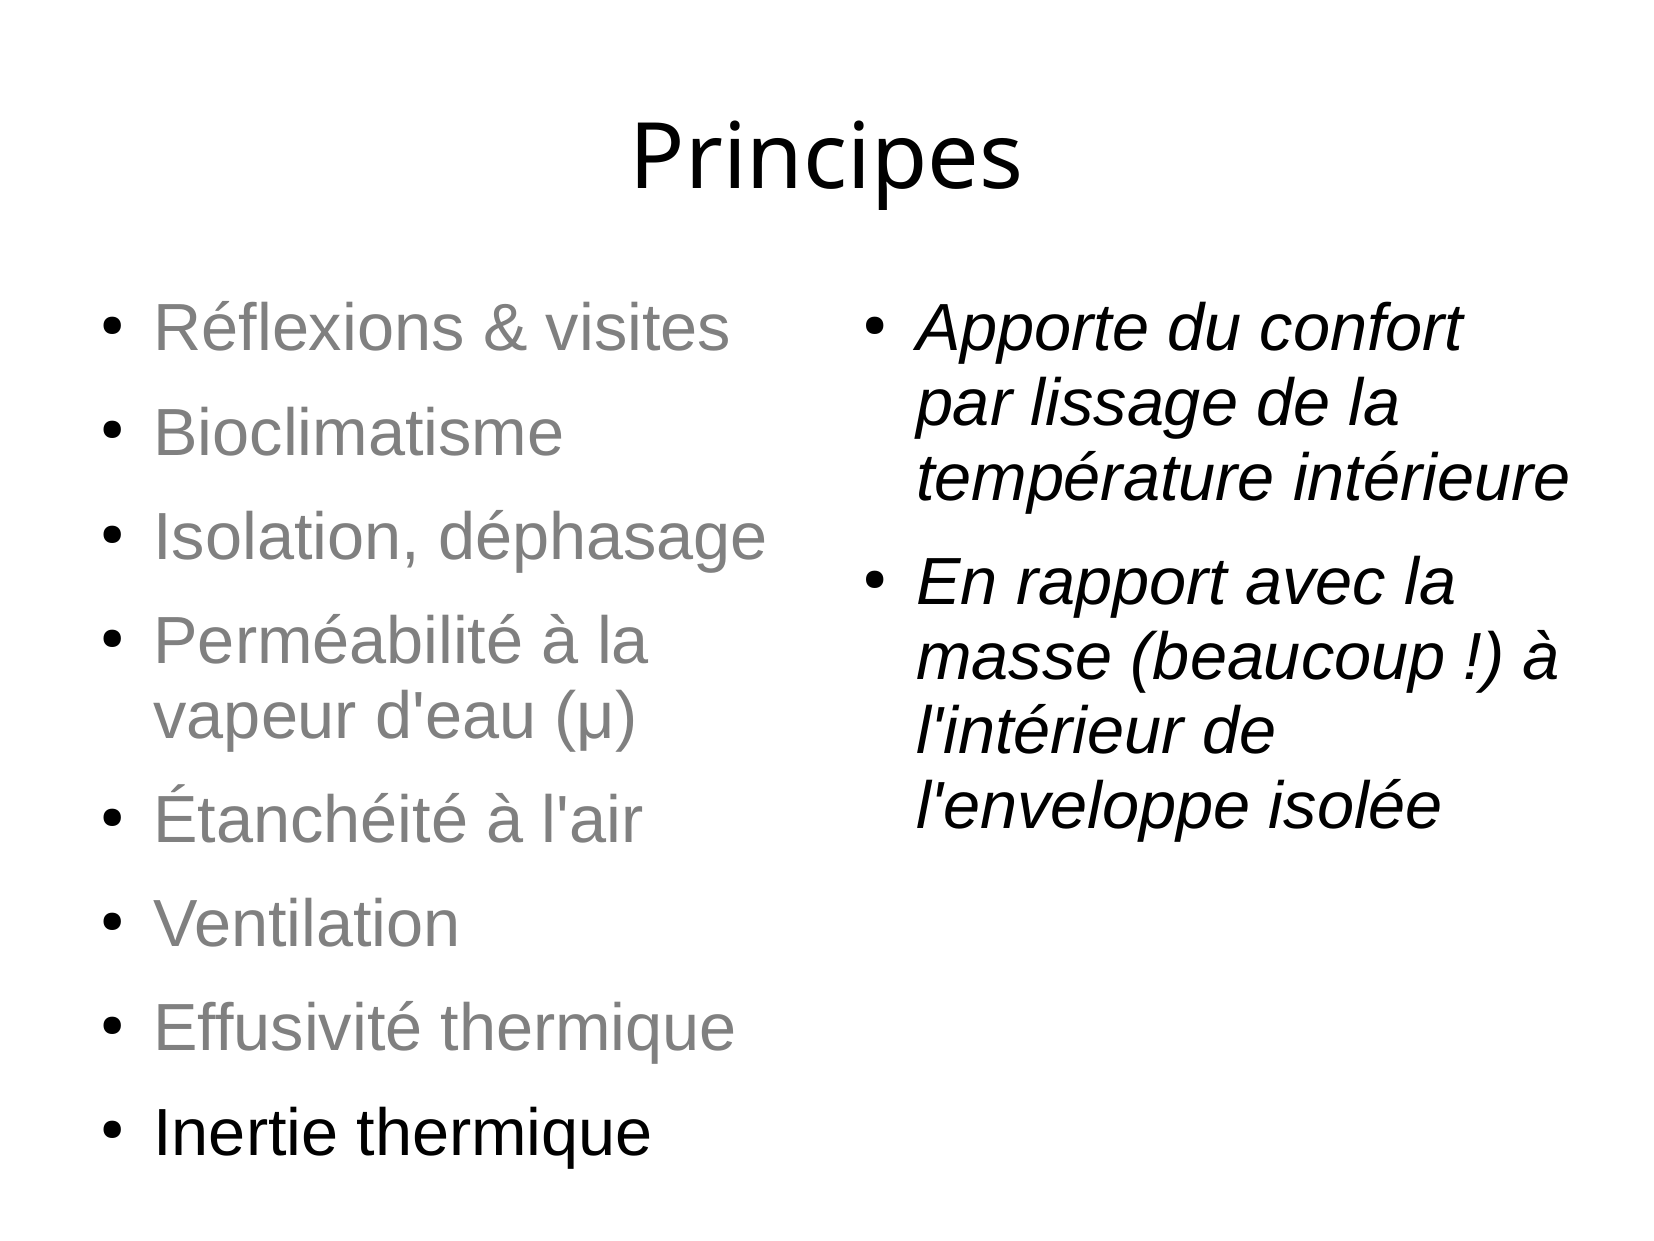

# Principes
Réflexions & visites
Bioclimatisme
Isolation, déphasage
Perméabilité à la vapeur d'eau (μ)
Étanchéité à l'air
Ventilation
Effusivité thermique
Inertie thermique
Apporte du confort par lissage de la température intérieure
En rapport avec la masse (beaucoup !) à l'intérieur de l'enveloppe isolée